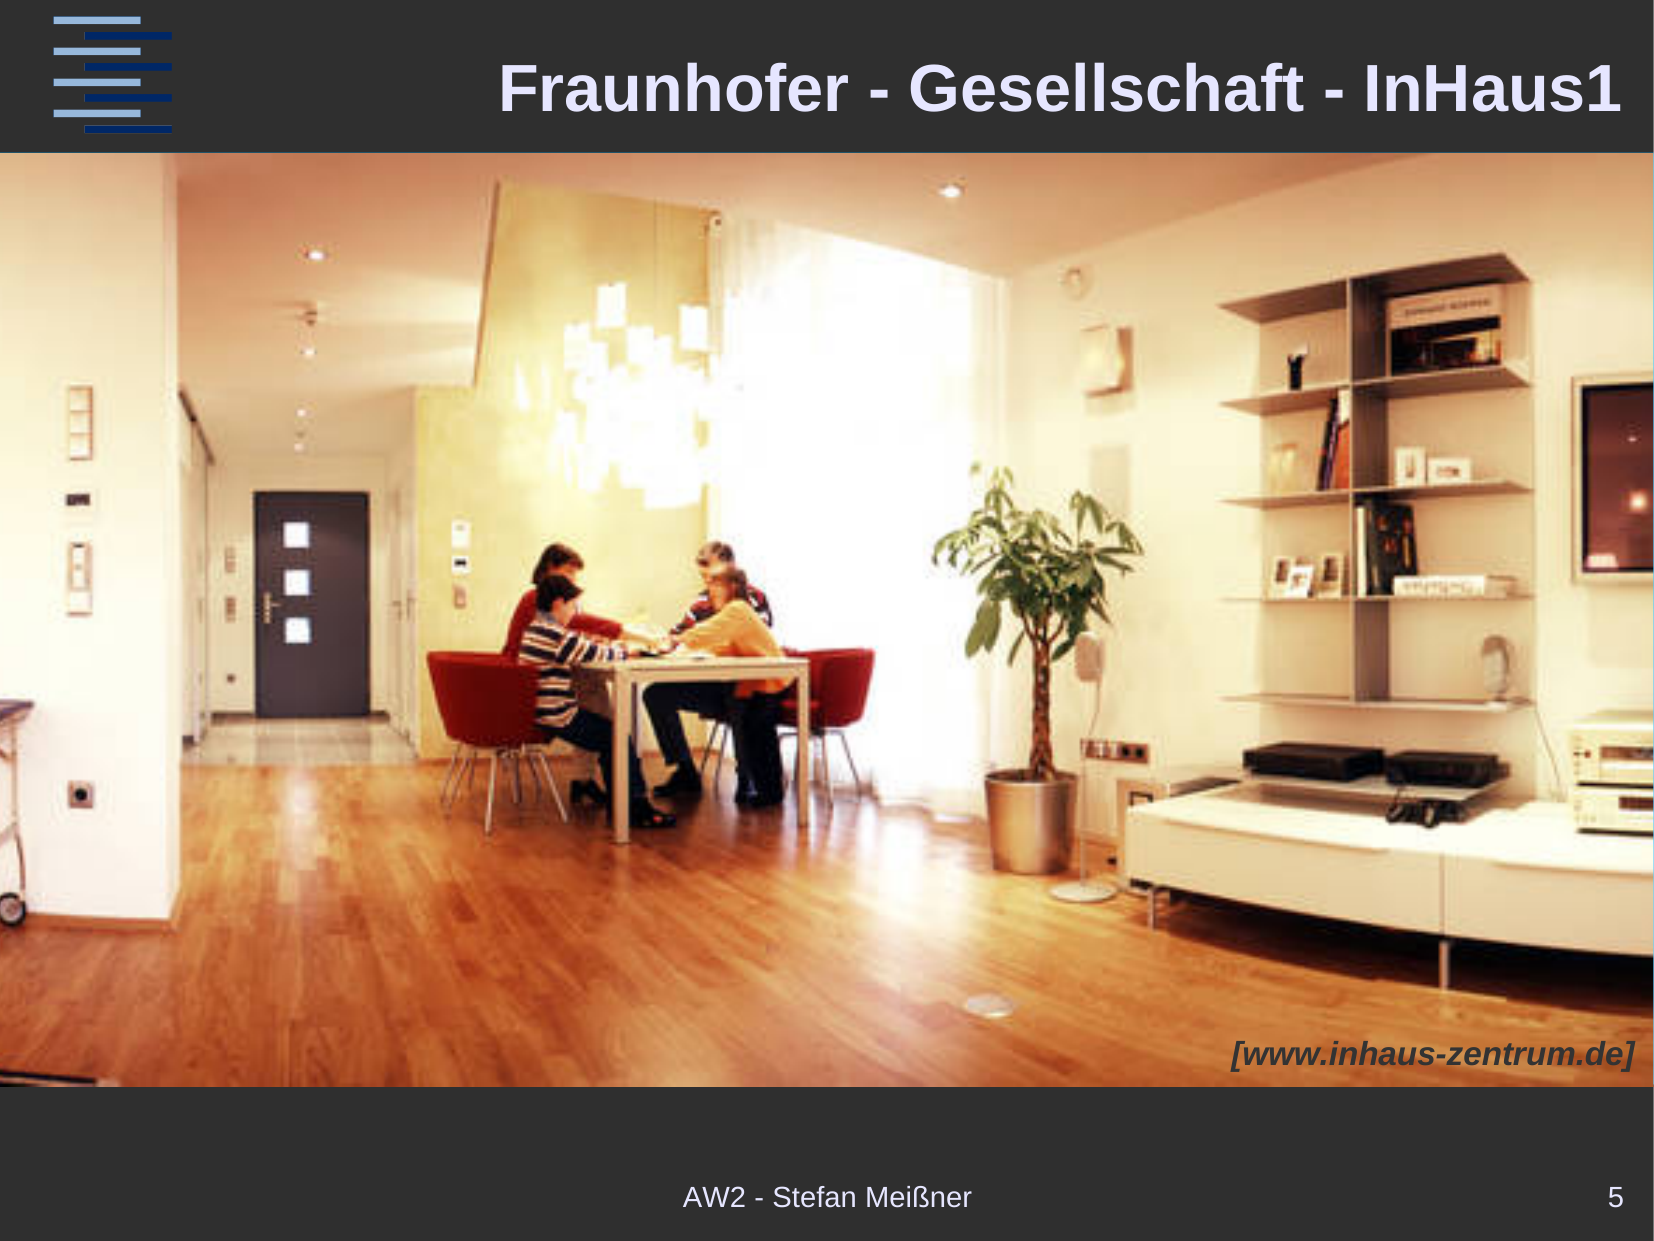

# Fraunhofer - Gesellschaft - InHaus1
System?
[www.inhaus-zentrum.de]
AW2 - Stefan Meißner
5